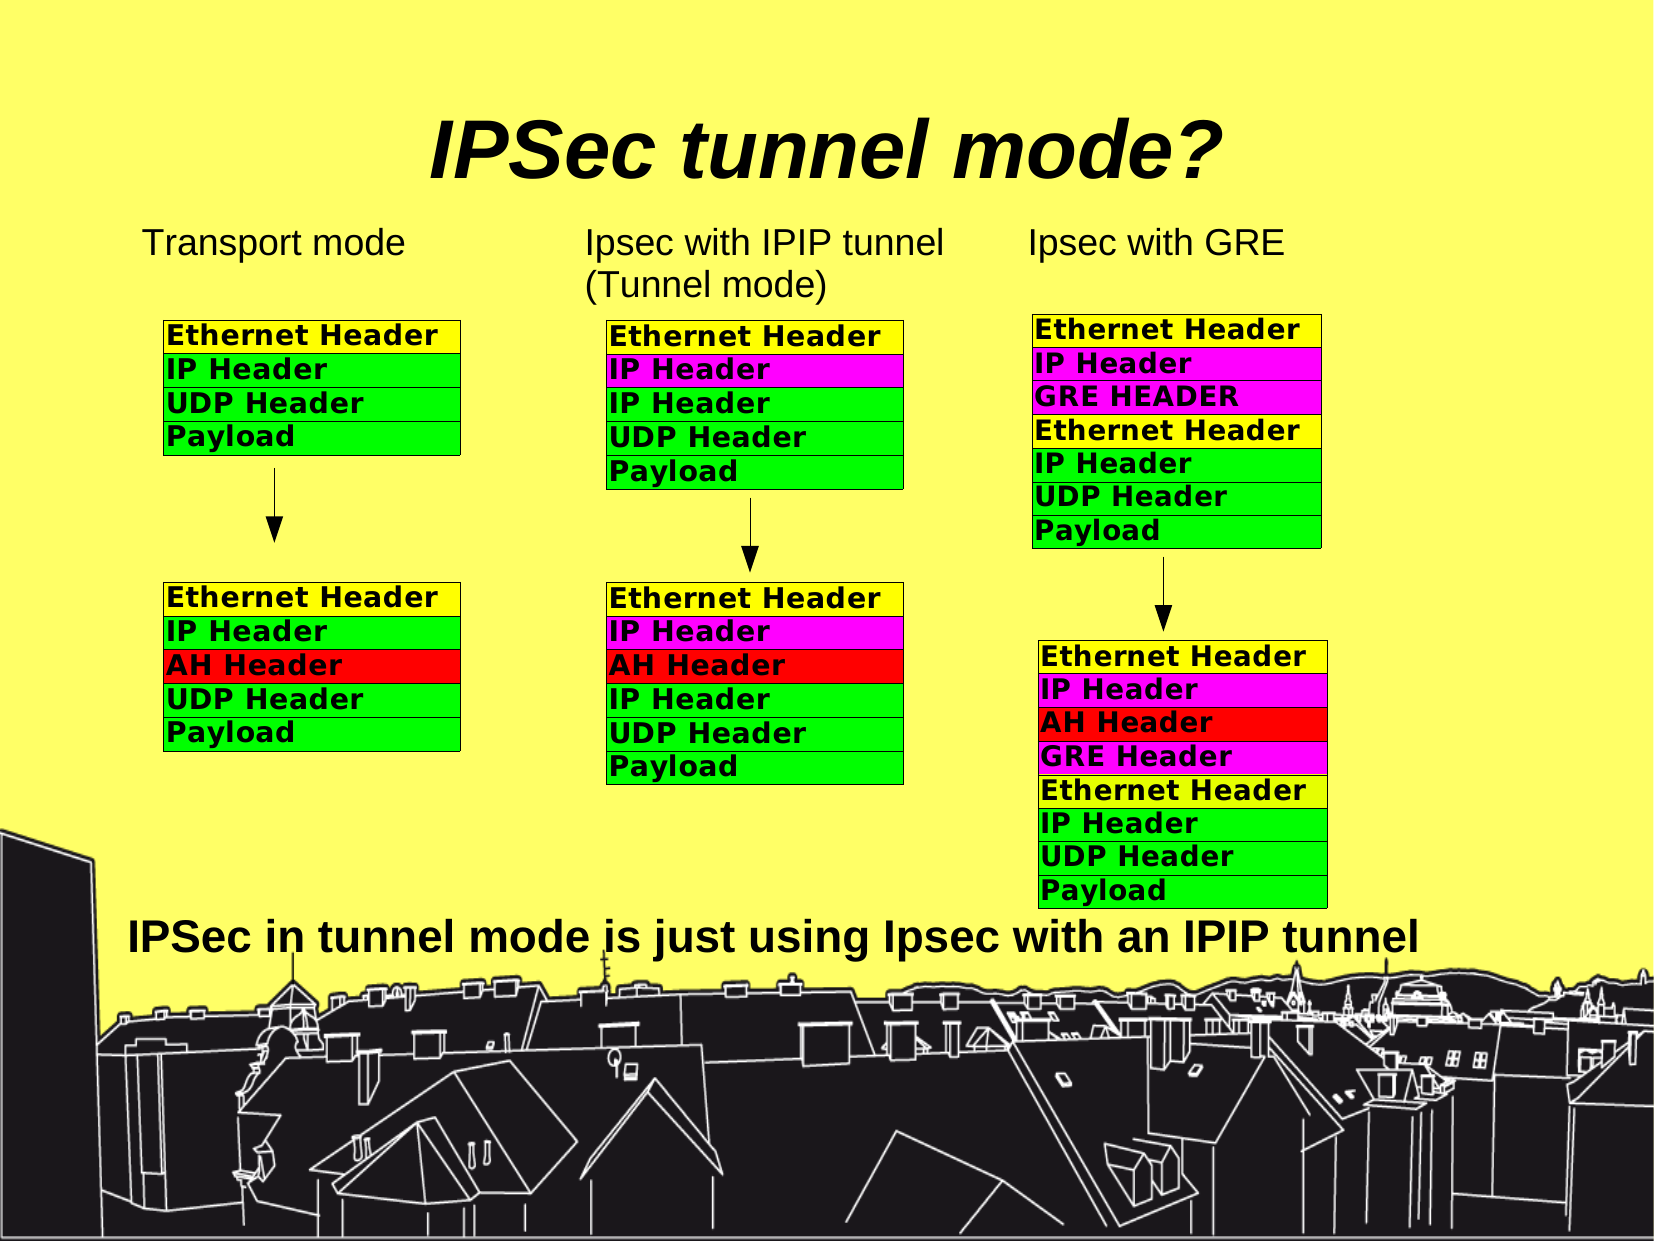

# IPSec tunnel mode?
Transport mode
Ipsec with IPIP tunnel
(Tunnel mode)
Ipsec with GRE
IPSec in tunnel mode is just using Ipsec with an IPIP tunnel